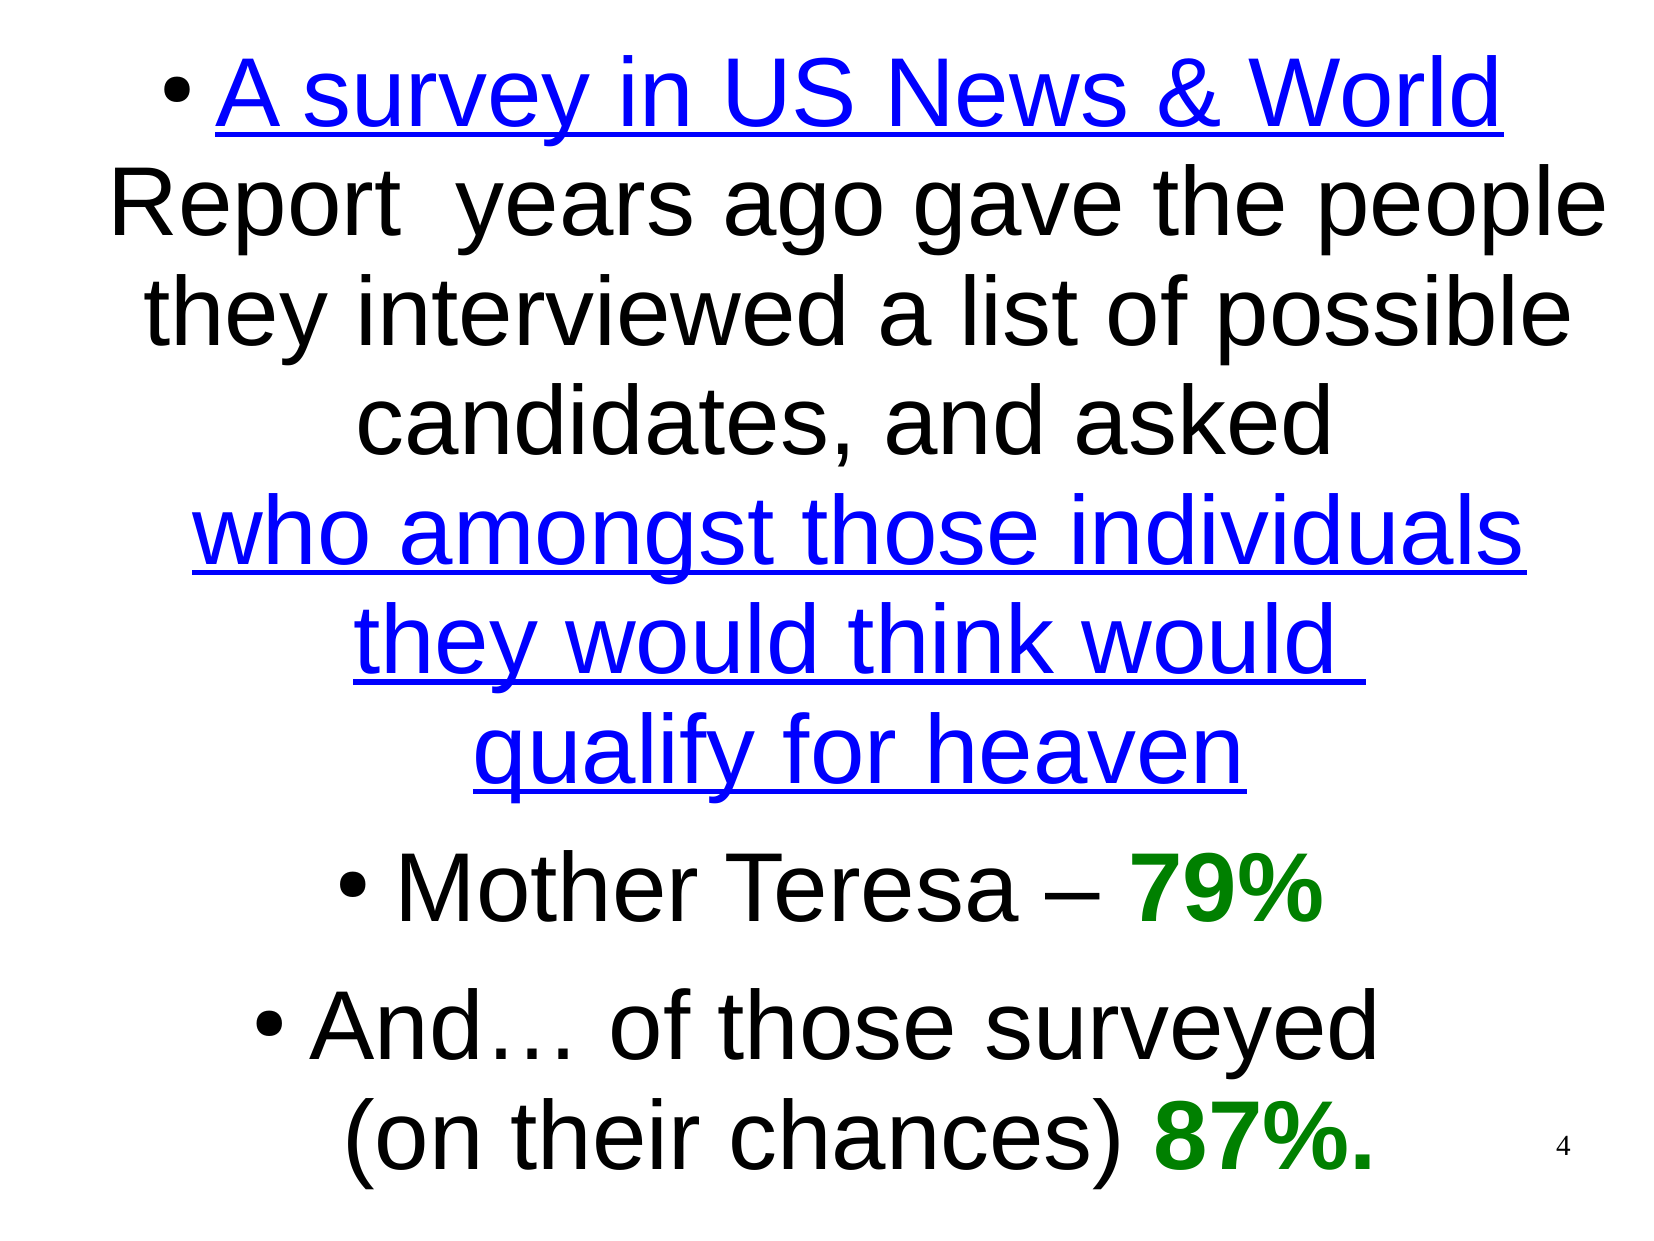

# A survey in US News & World Report years ago gave the people they interviewed a list of possible candidates, and asked who amongst those individuals they would think would qualify for heaven
Mother Teresa – 79%
And… of those surveyed
(on their chances) 87%.
4